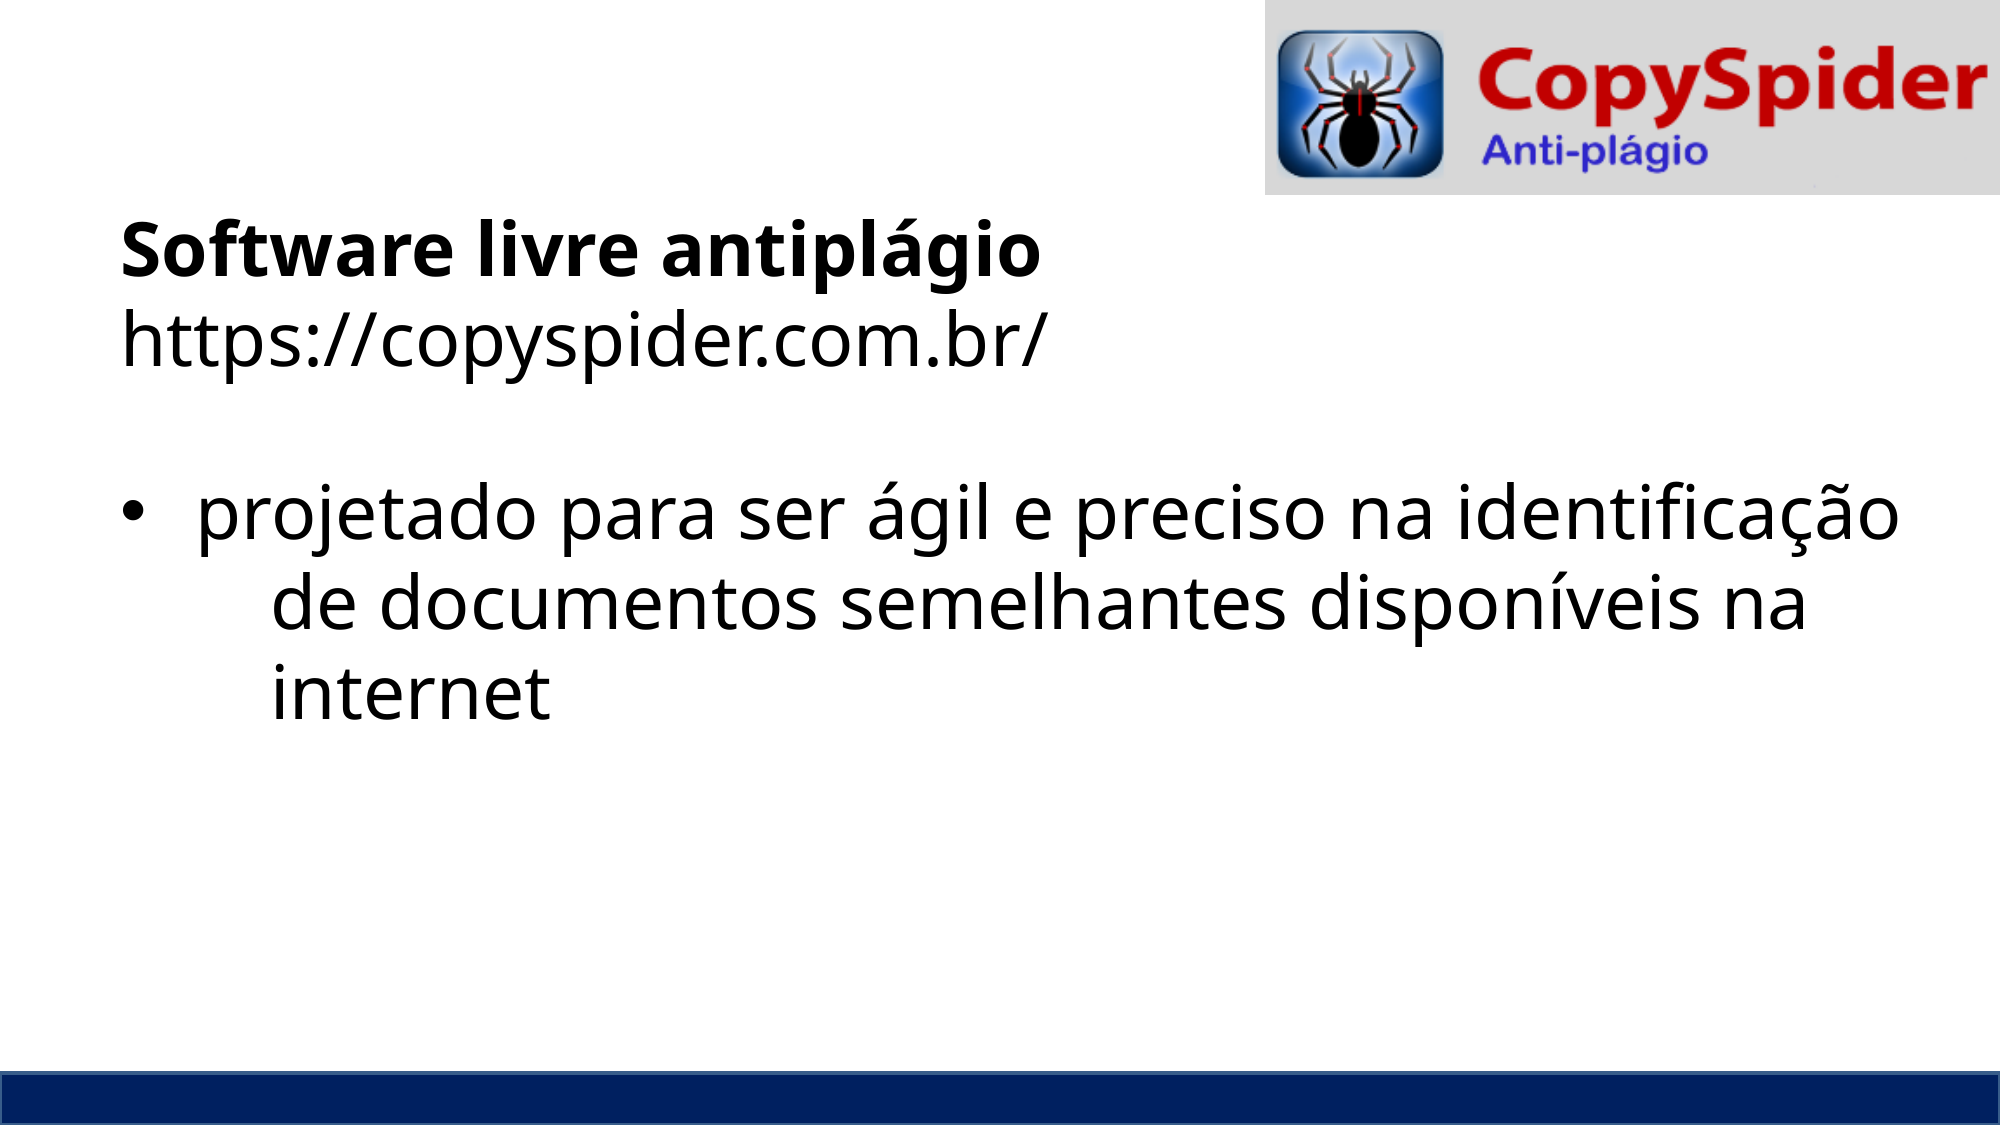

Software livre antiplágio
https://copyspider.com.br/
projetado para ser ágil e preciso na identificação de documentos semelhantes disponíveis na internet